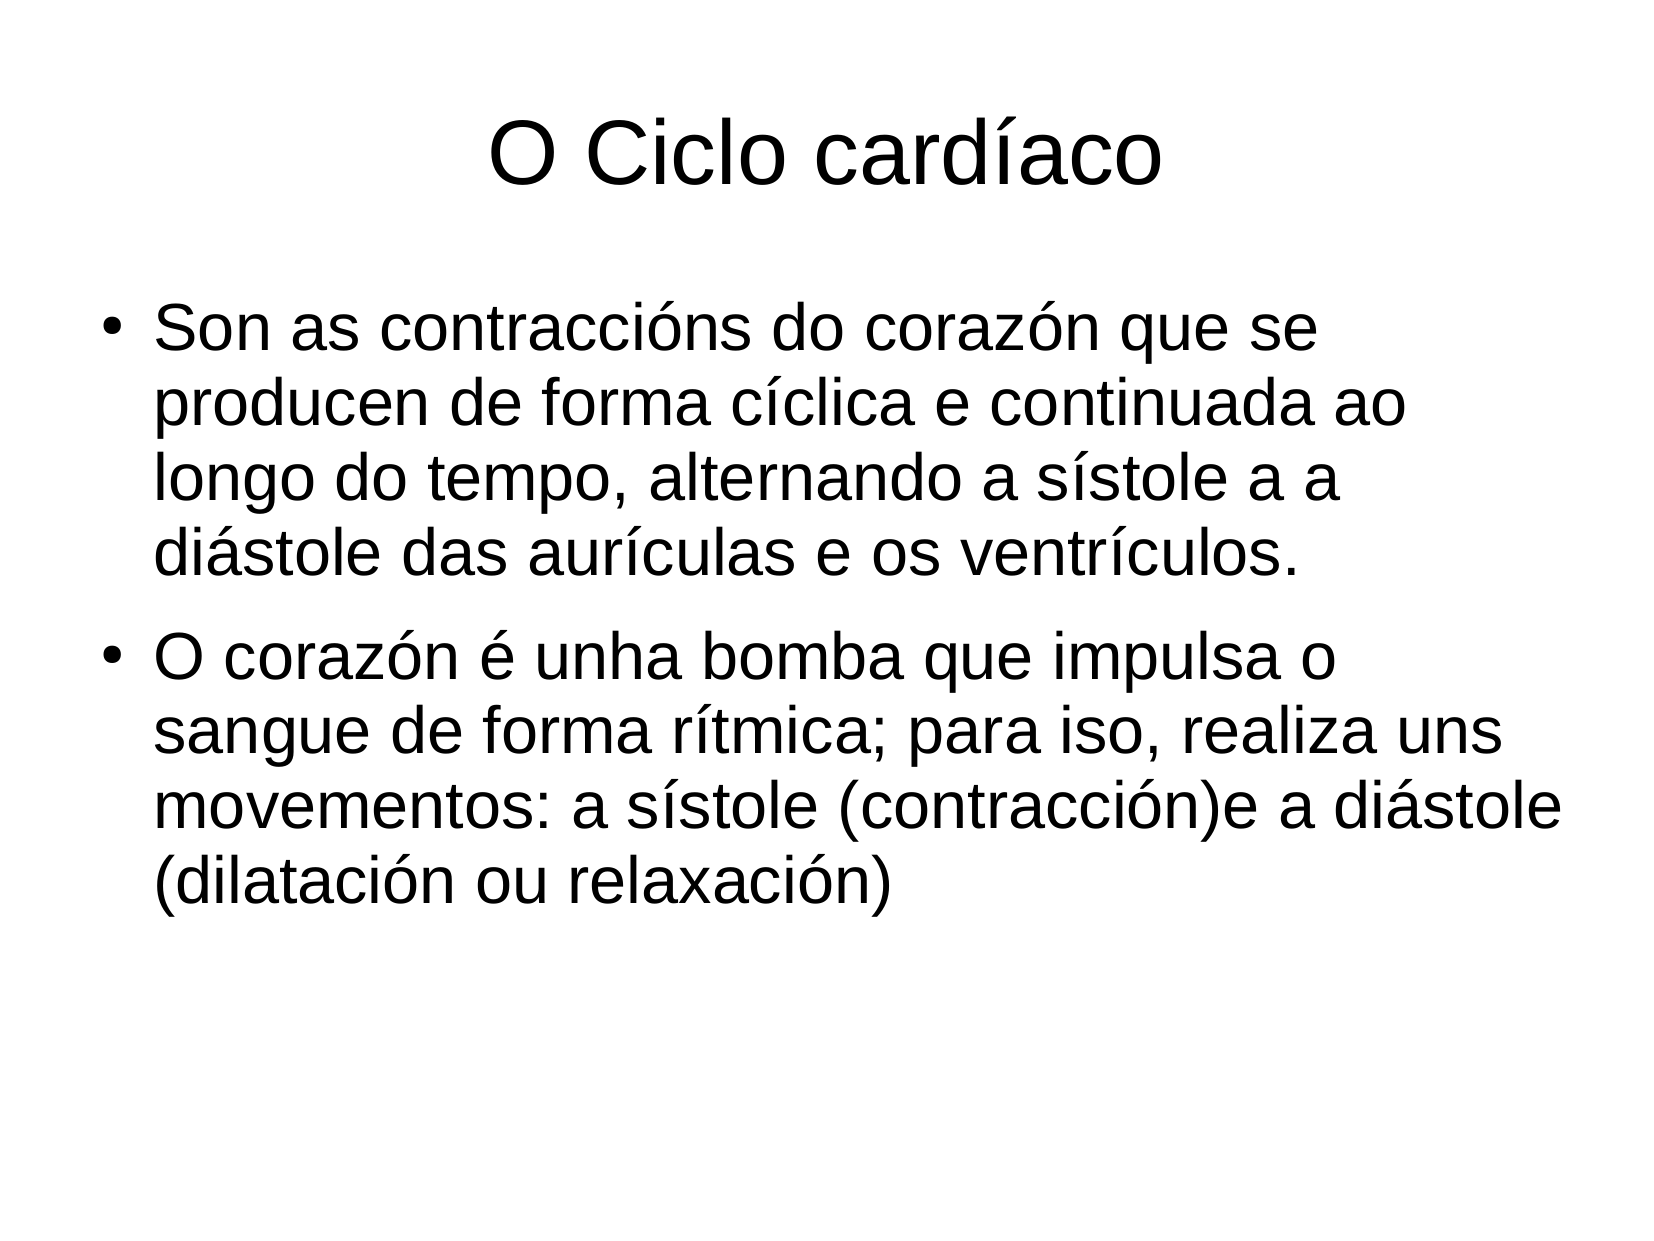

# O Ciclo cardíaco
Son as contraccións do corazón que se producen de forma cíclica e continuada ao longo do tempo, alternando a sístole a a diástole das aurículas e os ventrículos.
O corazón é unha bomba que impulsa o sangue de forma rítmica; para iso, realiza uns movementos: a sístole (contracción)e a diástole (dilatación ou relaxación)